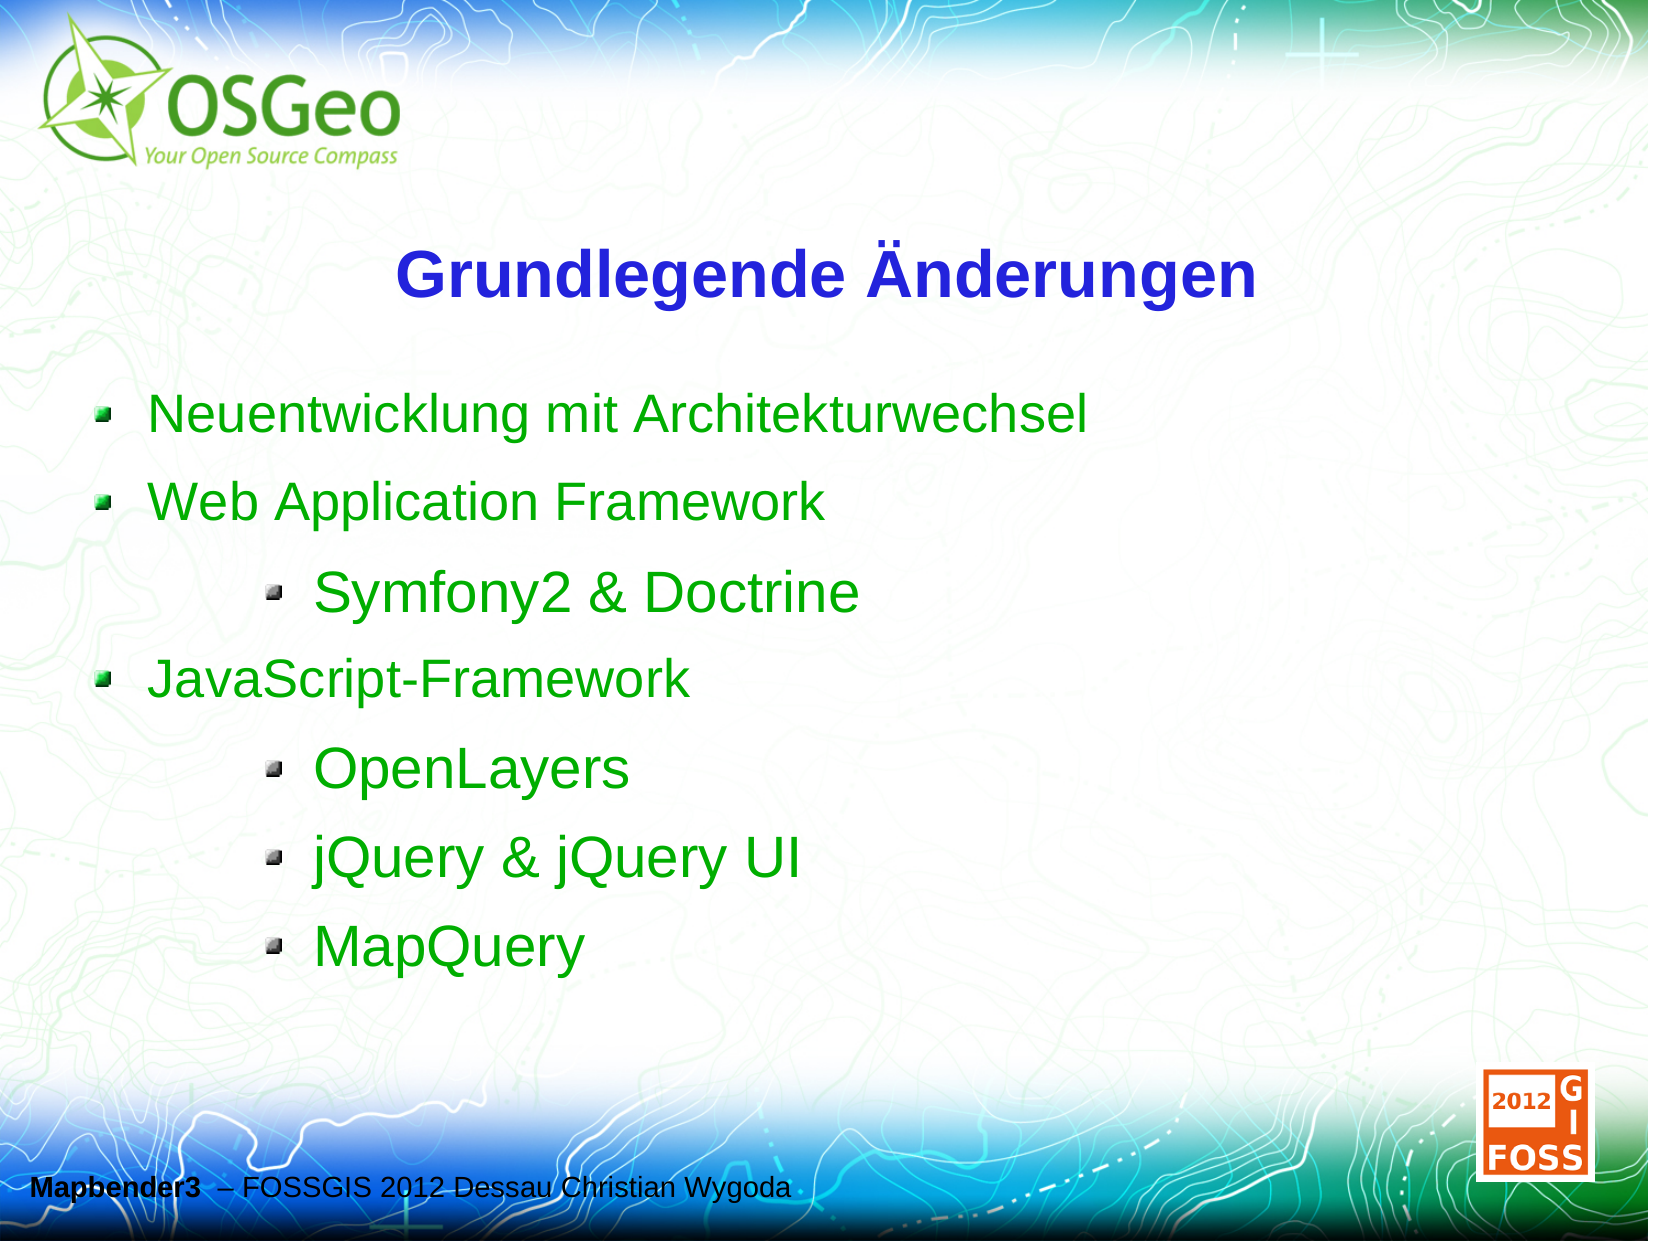

# Grundlegende Änderungen
Neuentwicklung mit Architekturwechsel
Web Application Framework
Symfony2 & Doctrine
JavaScript-Framework
OpenLayers
jQuery & jQuery UI
MapQuery